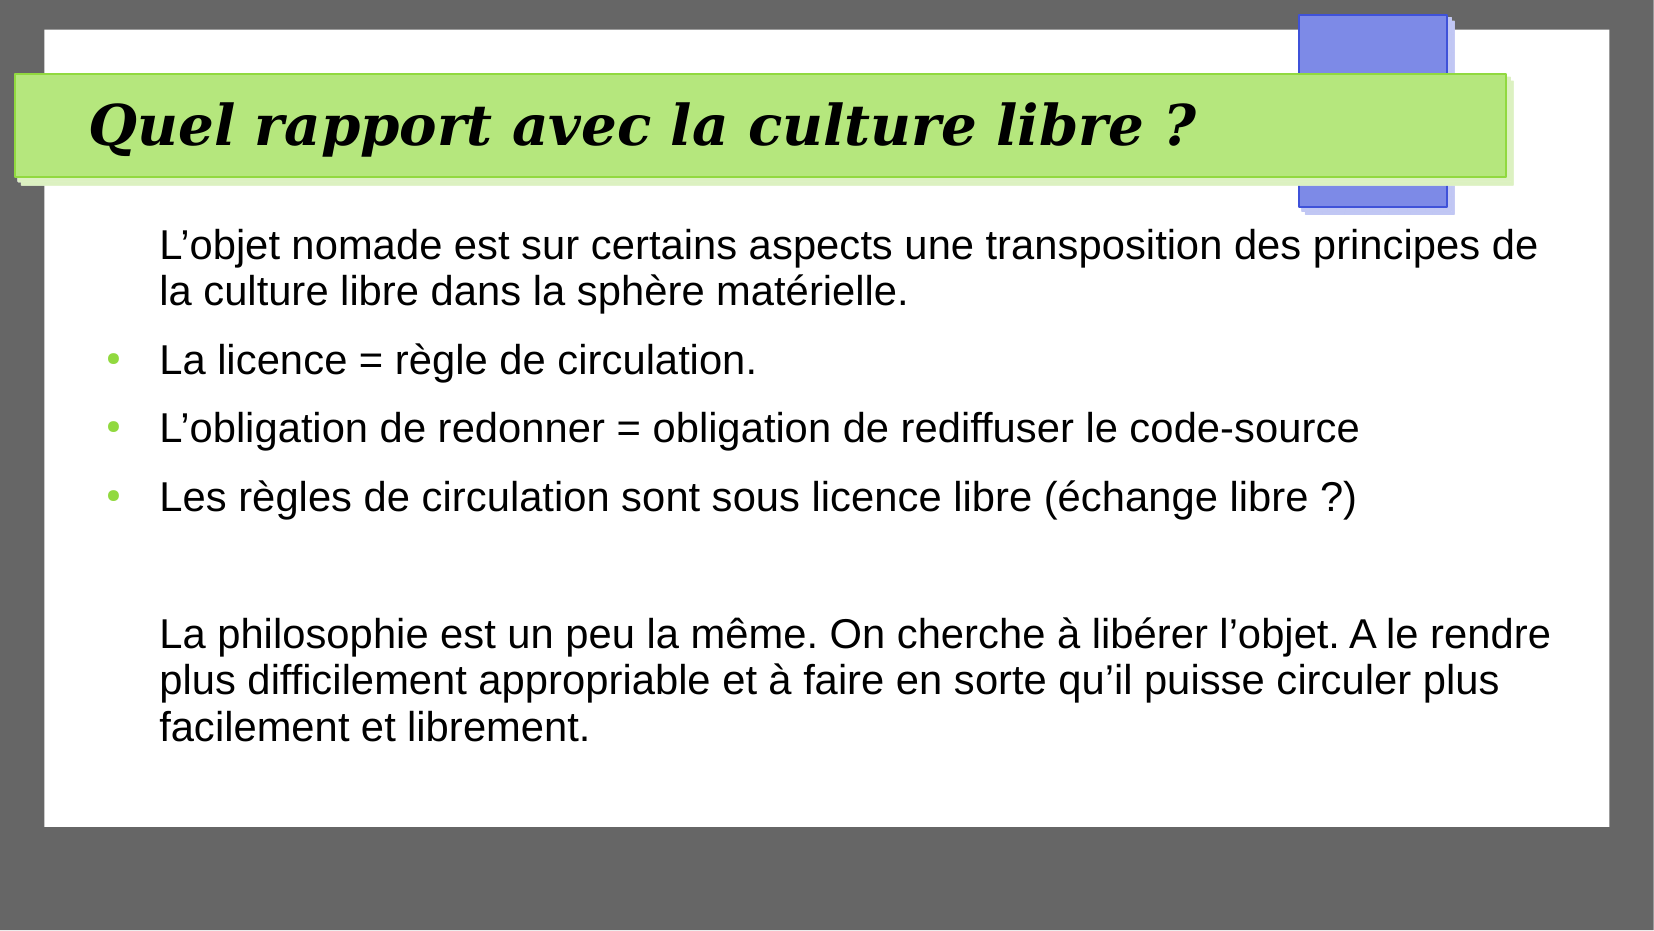

# Quel rapport avec la culture libre ?
L’objet nomade est sur certains aspects une transposition des principes de la culture libre dans la sphère matérielle.
La licence = règle de circulation.
L’obligation de redonner = obligation de rediffuser le code-source
Les règles de circulation sont sous licence libre (échange libre ?)
La philosophie est un peu la même. On cherche à libérer l’objet. A le rendre plus difficilement appropriable et à faire en sorte qu’il puisse circuler plus facilement et librement.